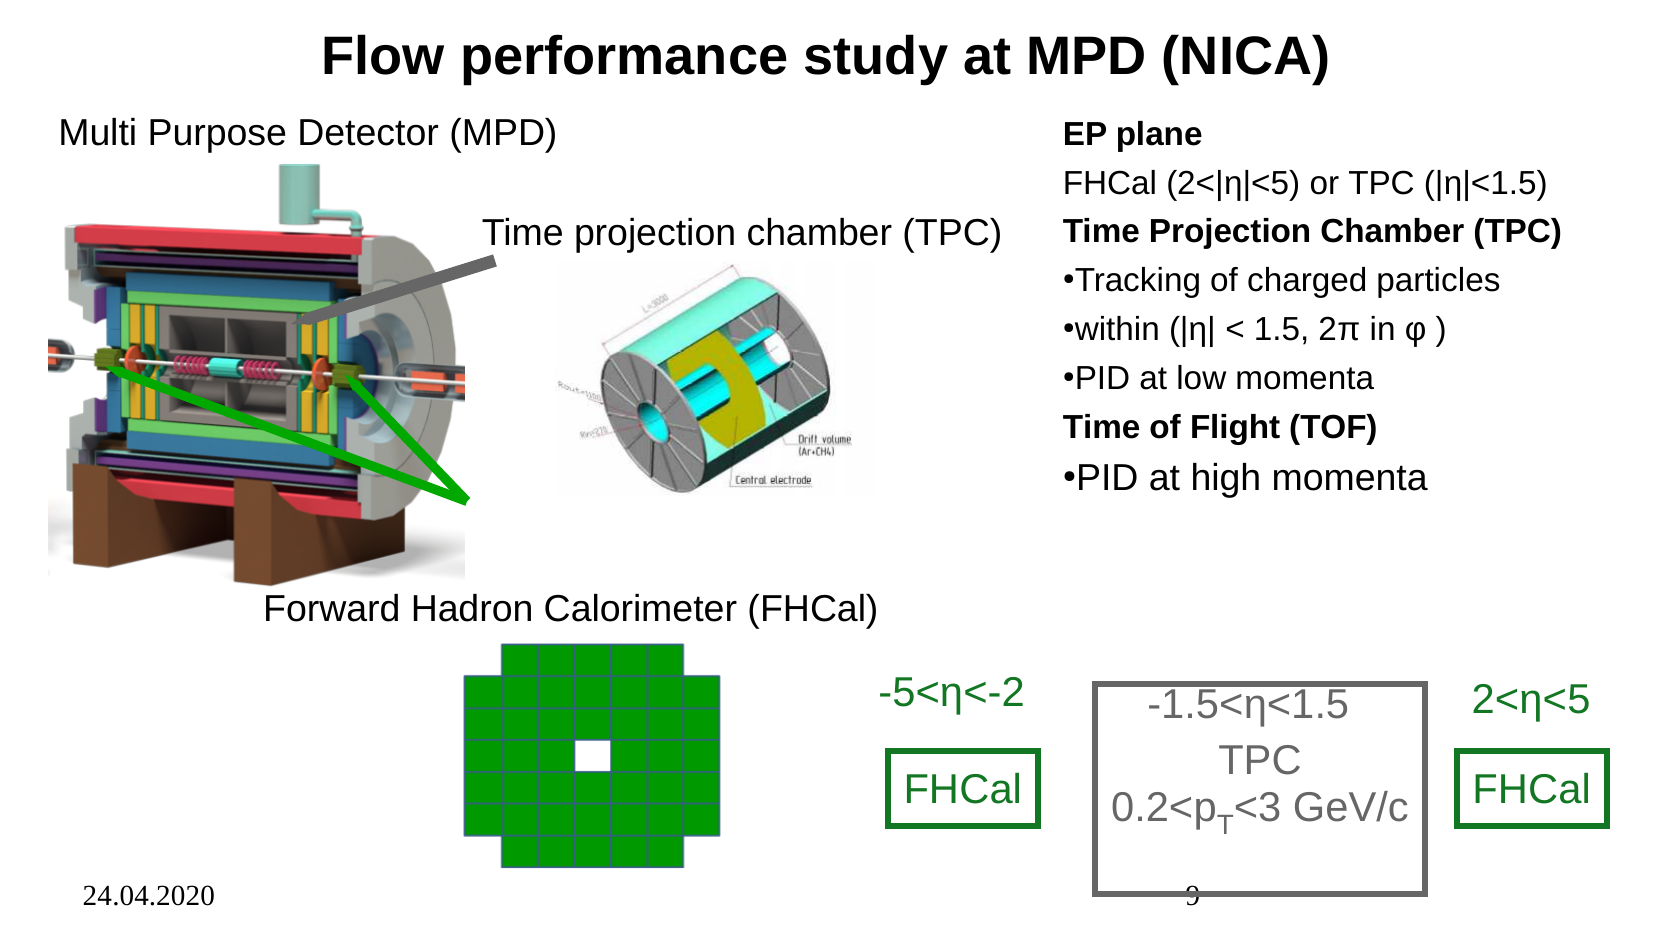

# Flow performance study at MPD (NICA)
Multi Purpose Detector (MPD)
EP plane
FHCal (2<|η|<5) or TPC (|η|<1.5)
Time Projection Chamber (TPC)
Tracking of charged particles
within (|η| < 1.5, 2π in φ )
PID at low momenta
Time of Flight (TOF)
PID at high momenta
Time projection chamber (TPC)
Forward Hadron Calorimeter (FHCal)
-5<η<-2
2<η<5
-1.5<η<1.5
TPC
0.2<pT<3 GeV/c
FHCal
FHCal
24.04.2020